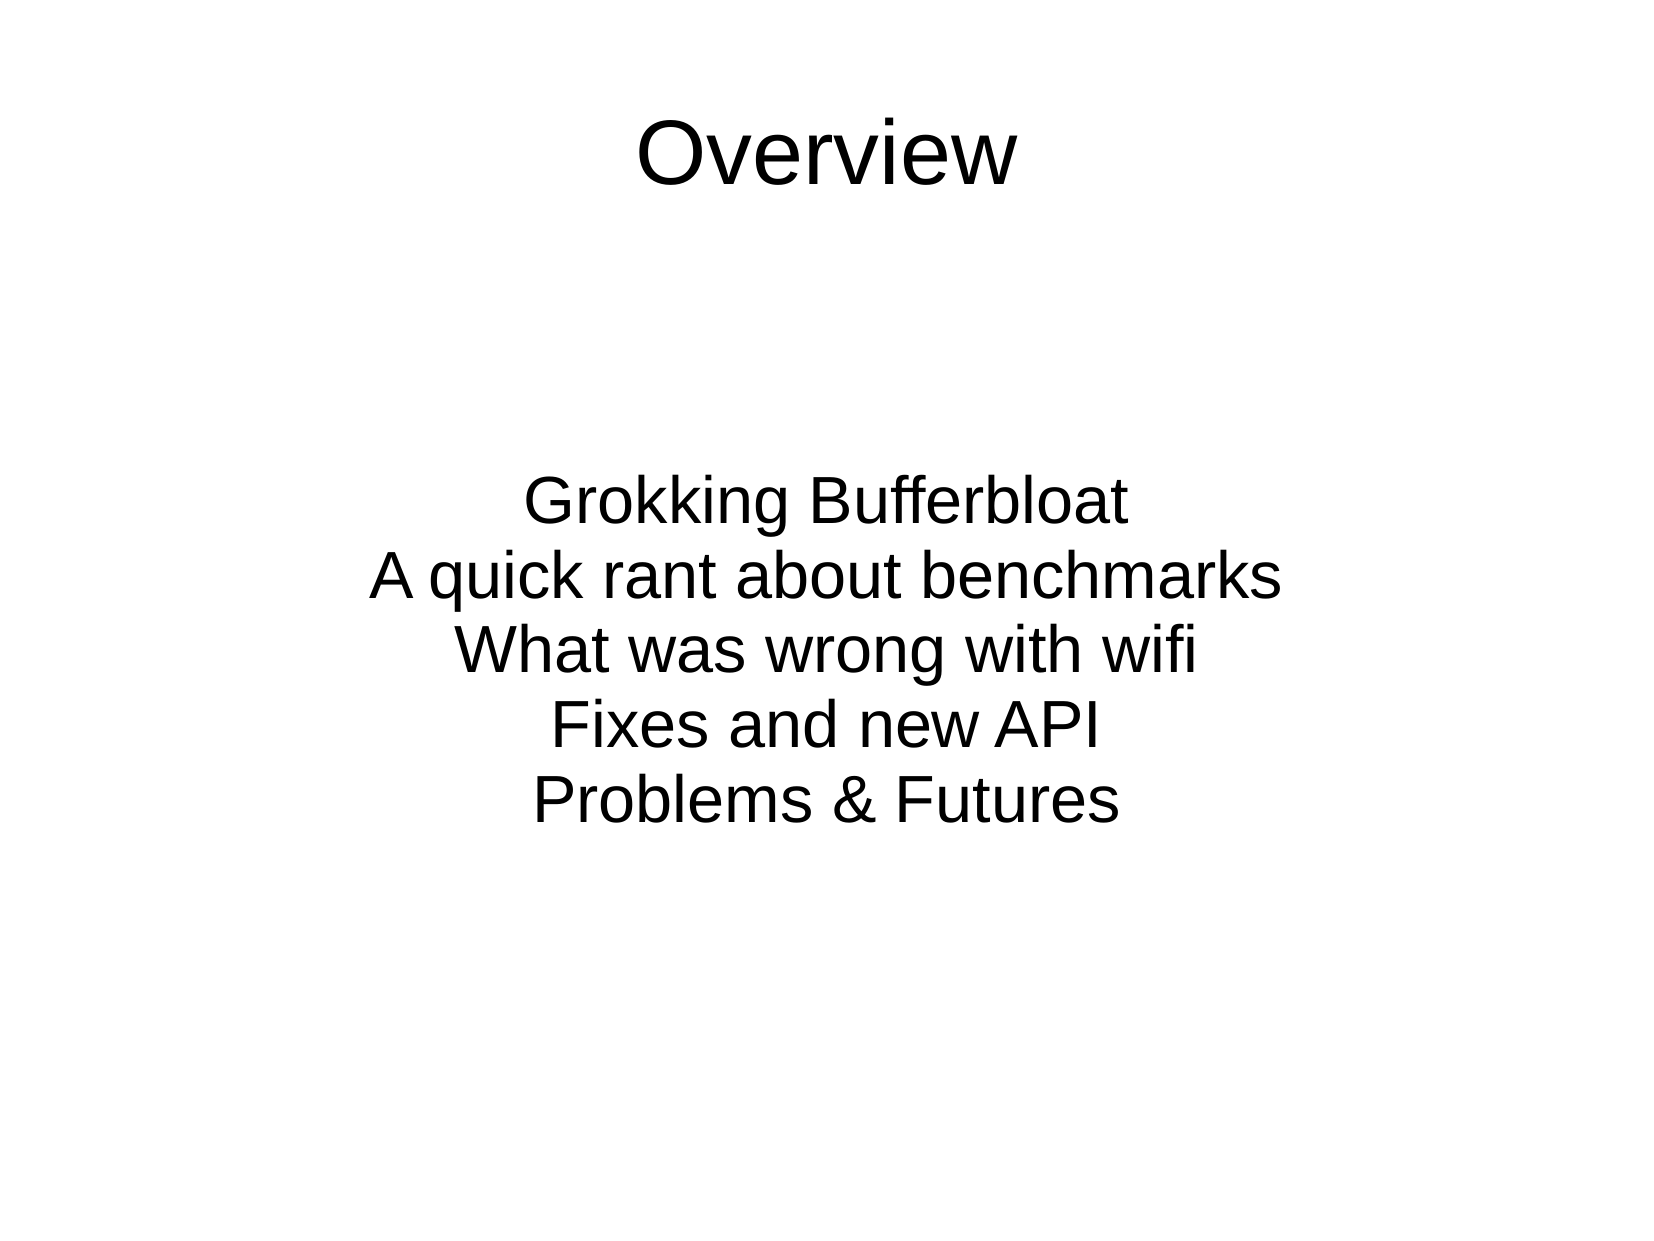

# Overview
Grokking Bufferbloat
A quick rant about benchmarks
What was wrong with wifi
Fixes and new API
Problems & Futures